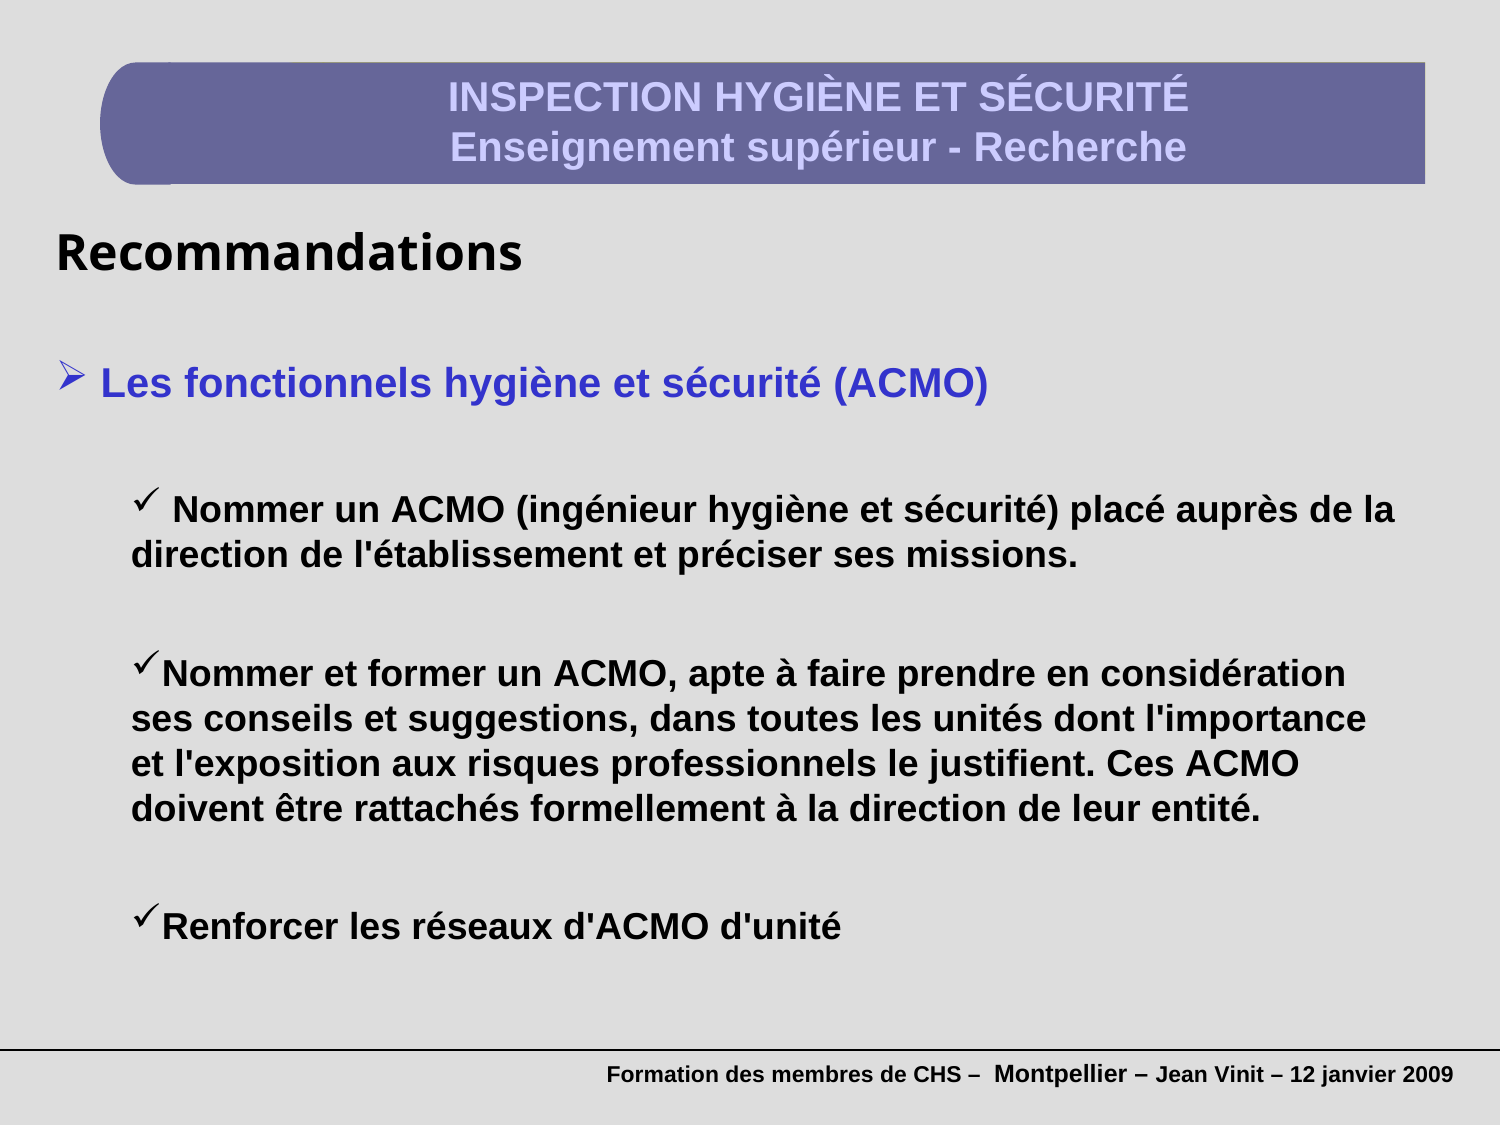

Recommandations
 Les fonctionnels hygiène et sécurité (ACMO)
 Nommer un ACMO (ingénieur hygiène et sécurité) placé auprès de la direction de l'établissement et préciser ses missions.
Nommer et former un ACMO, apte à faire prendre en considération ses conseils et suggestions, dans toutes les unités dont l'importance et l'exposition aux risques professionnels le justifient. Ces ACMO doivent être rattachés formellement à la direction de leur entité.
Renforcer les réseaux d'ACMO d'unité